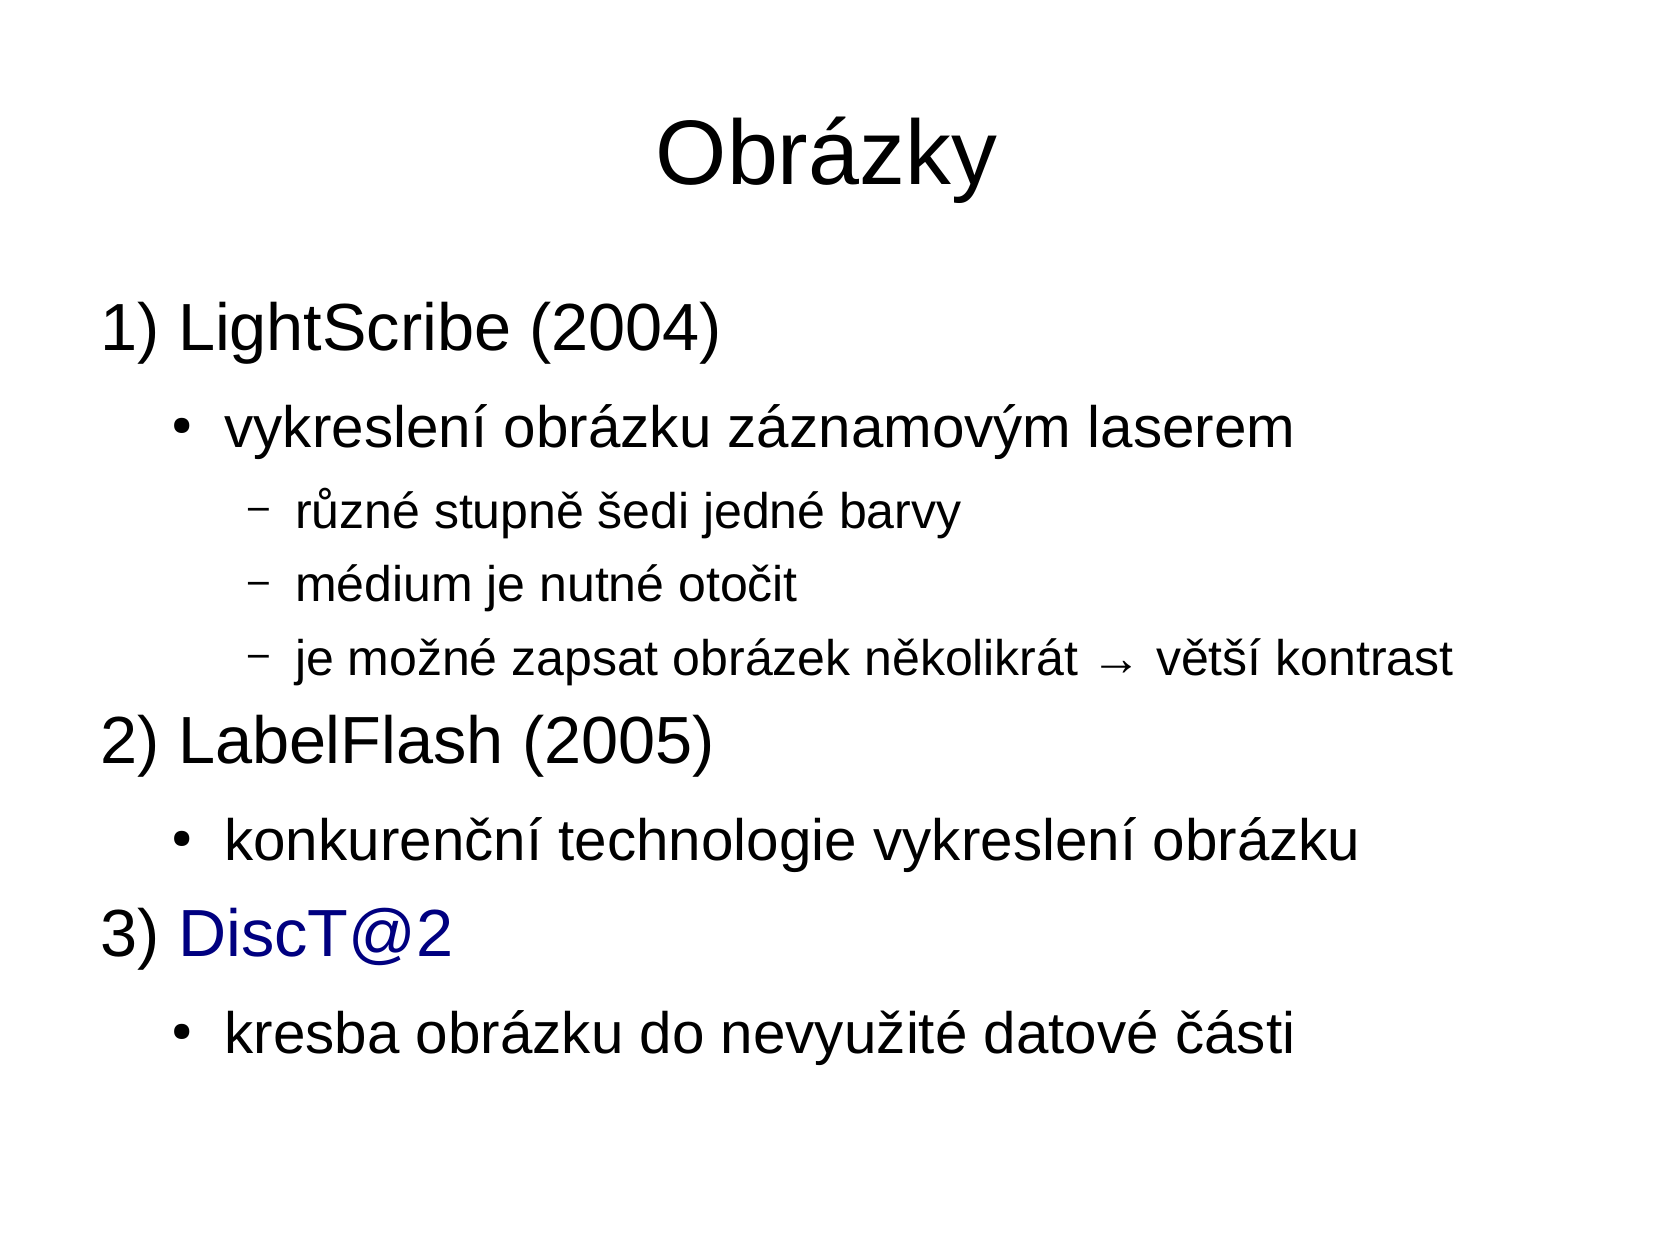

# Obrázky
 LightScribe (2004)
vykreslení obrázku záznamovým laserem
různé stupně šedi jedné barvy
médium je nutné otočit
je možné zapsat obrázek několikrát → větší kontrast
 LabelFlash (2005)
konkurenční technologie vykreslení obrázku
 DiscT@2
kresba obrázku do nevyužité datové části